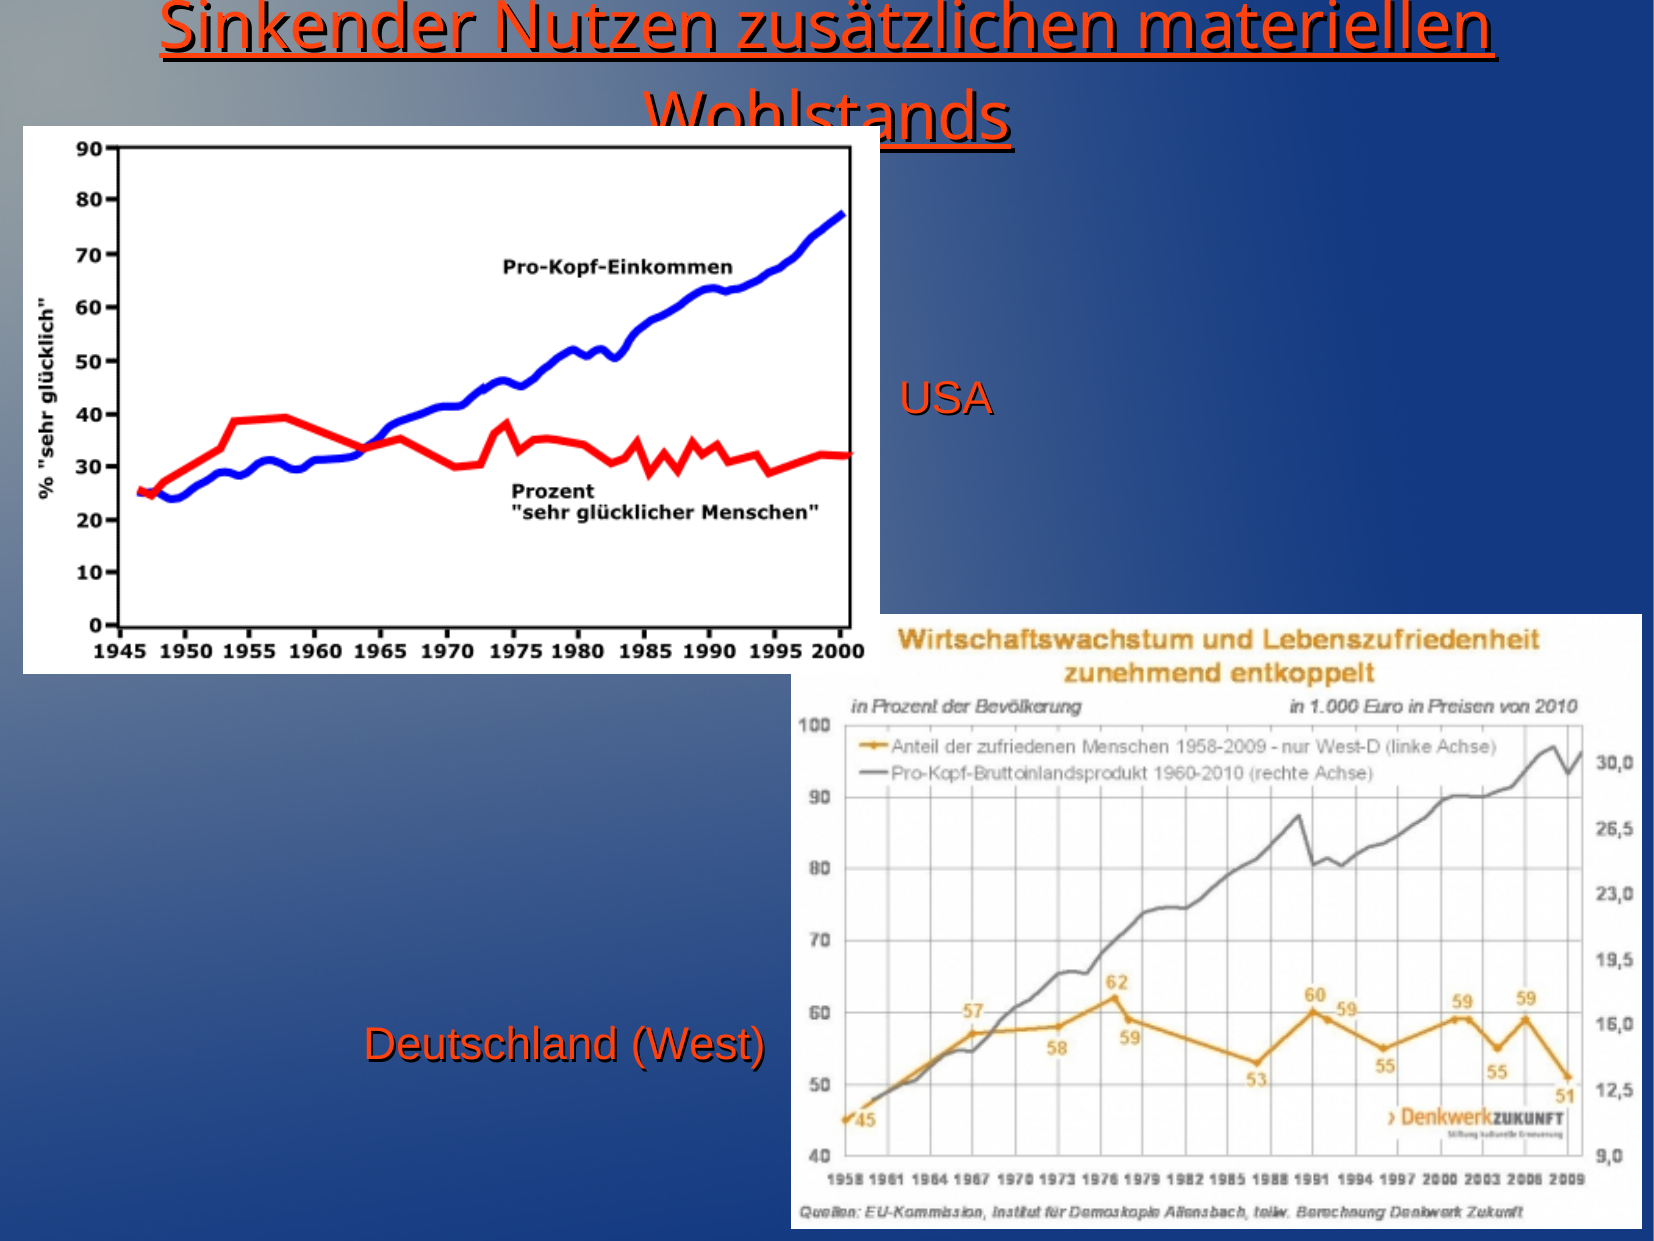

# Sinkender Nutzen zusätzlichen materiellen Wohlstands
 USA
 Deutschland (West)